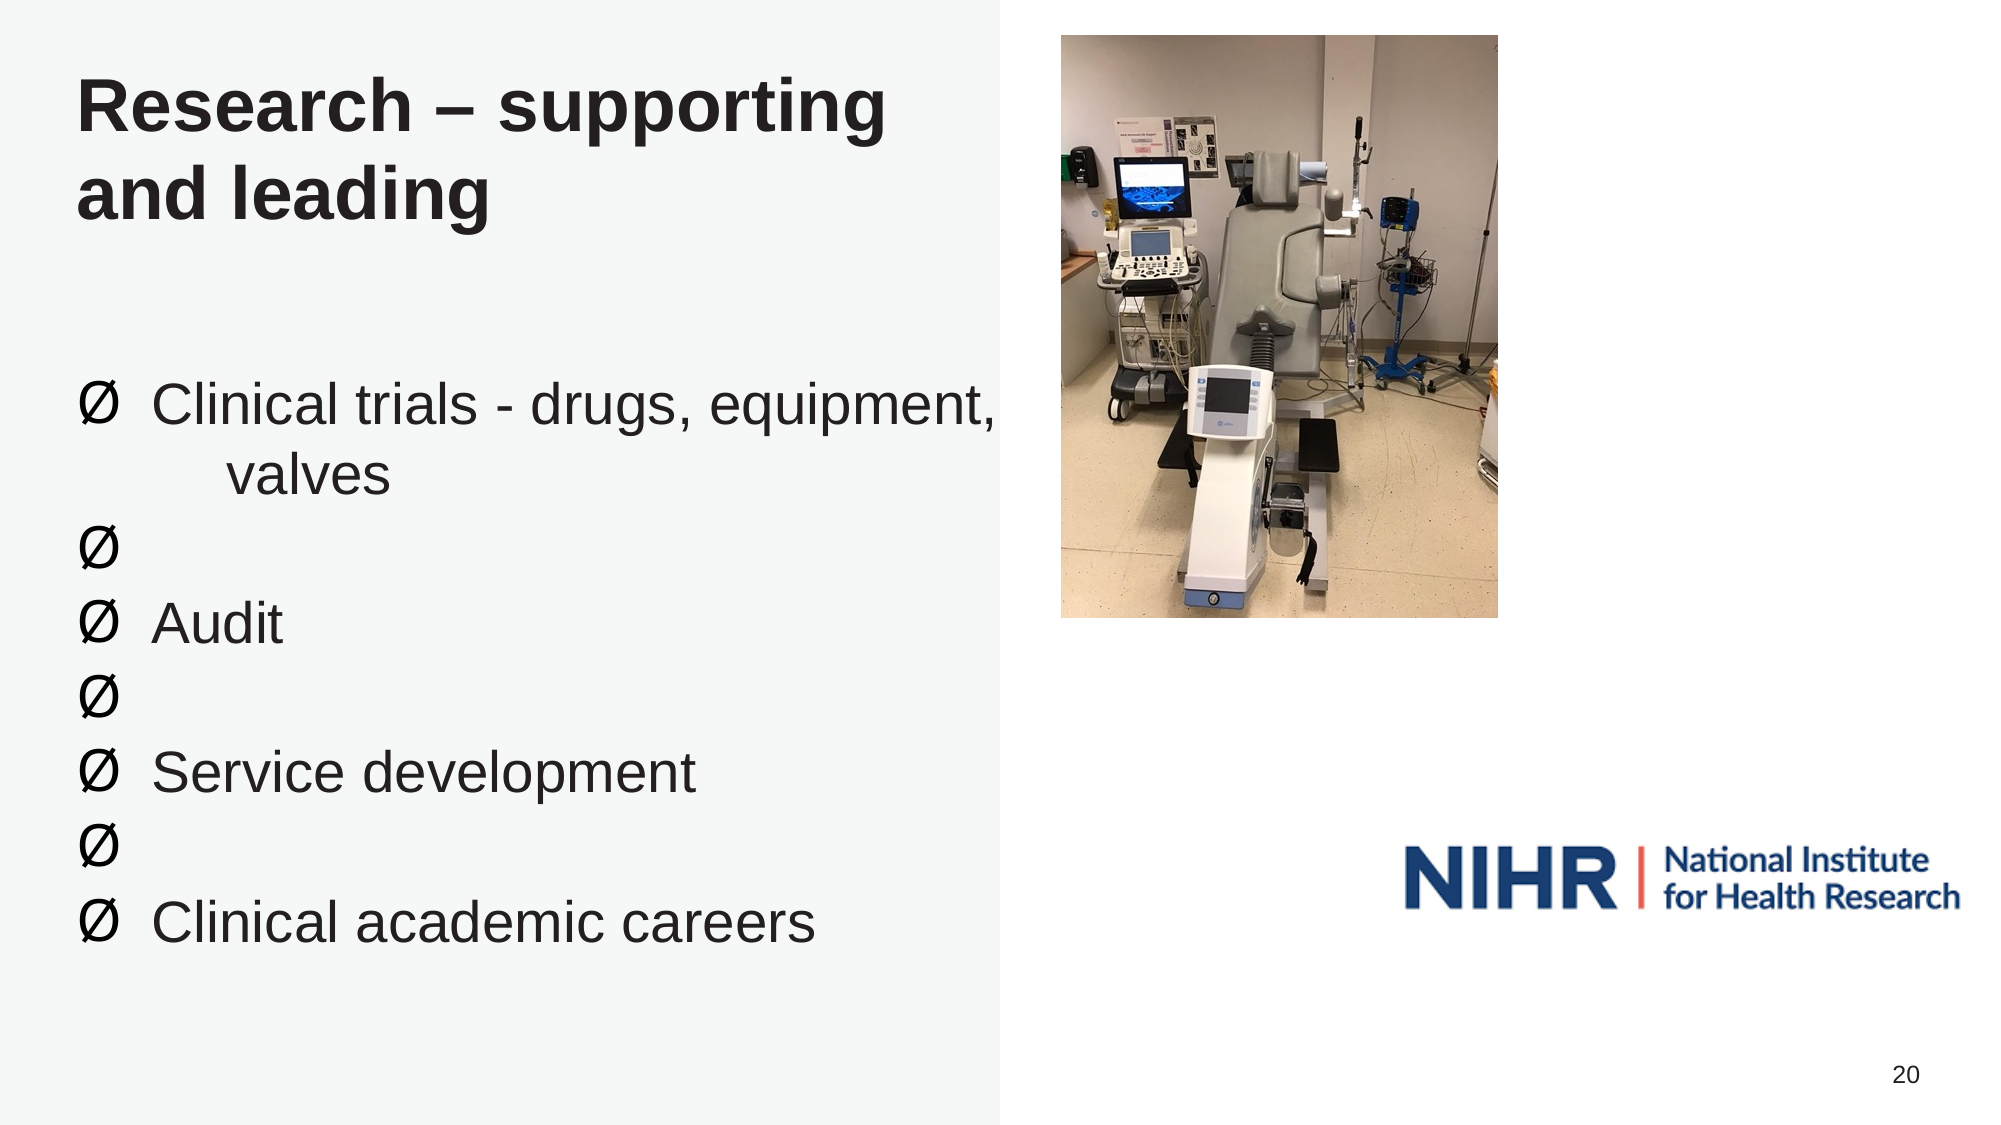

# Research – supporting and leading
Clinical trials - drugs, equipment, valves
Audit
Service development
Clinical academic careers